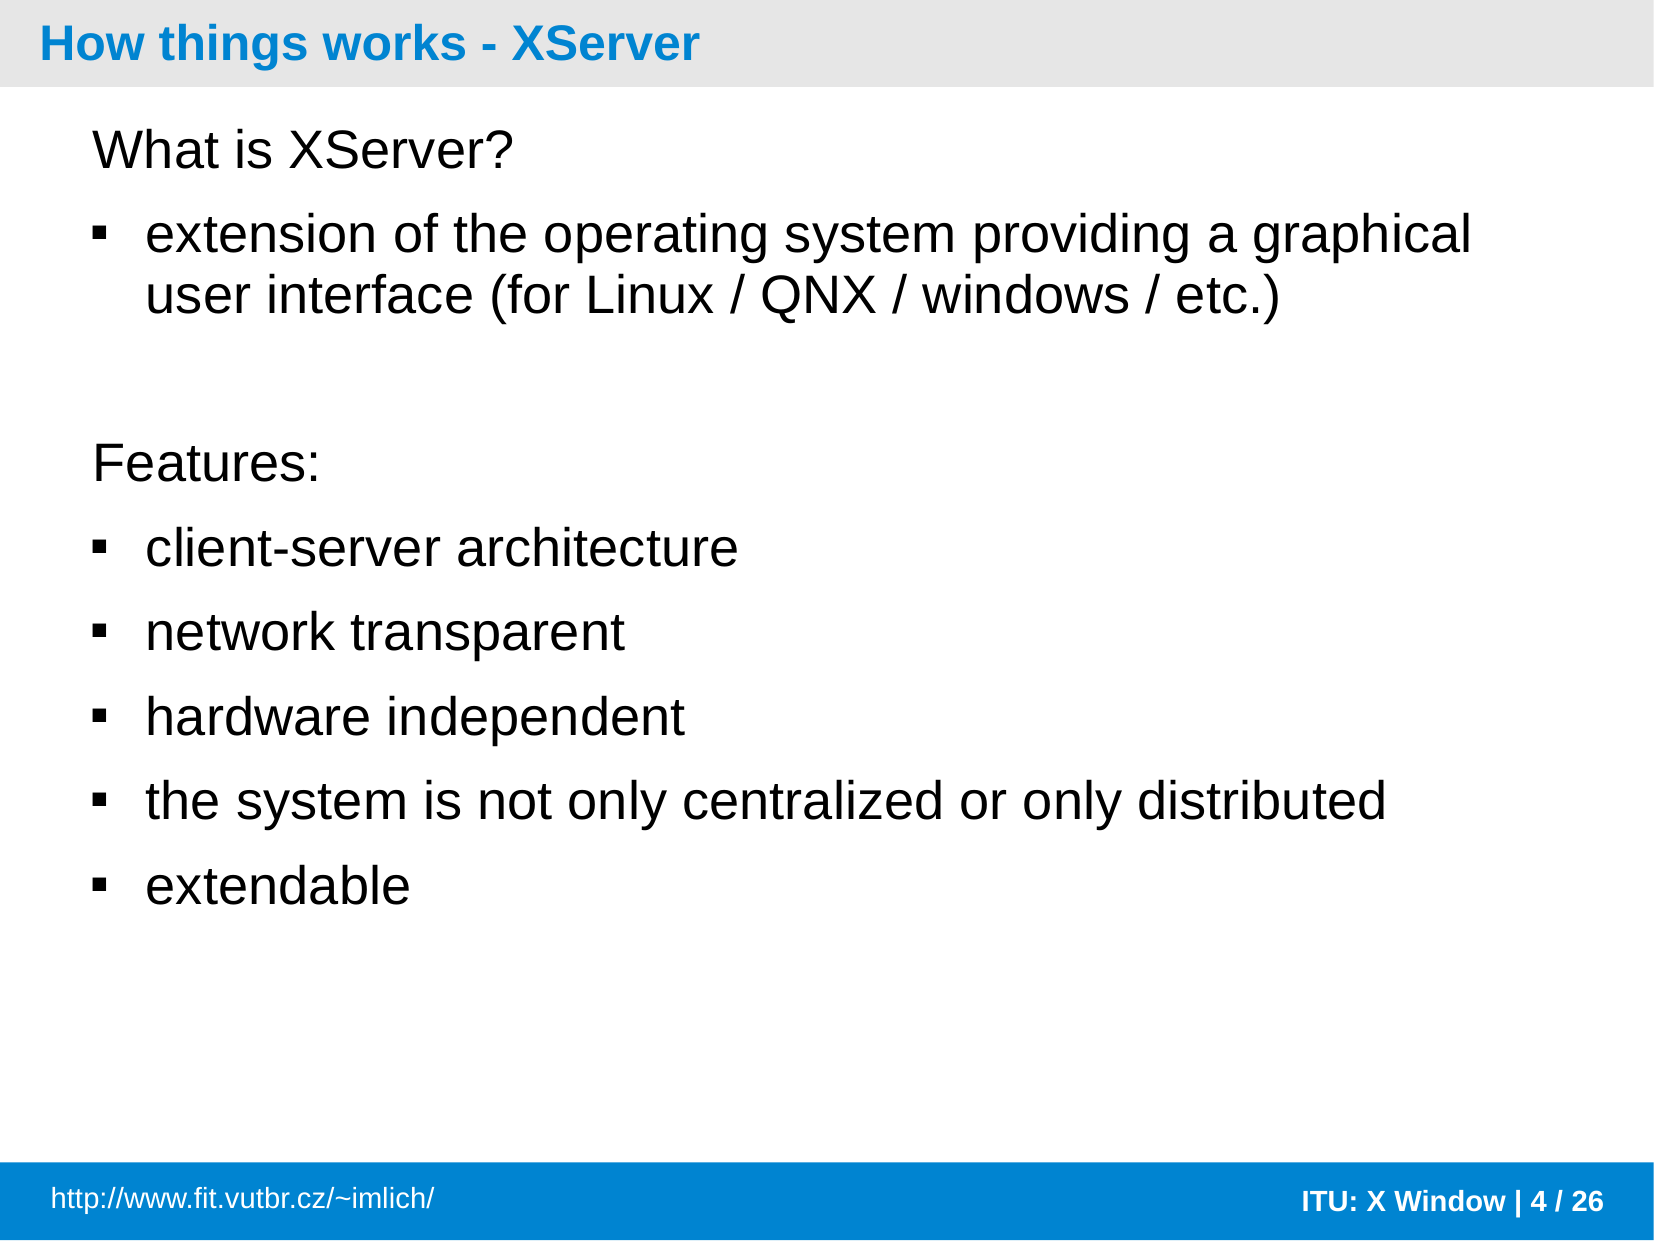

# How things works - XServer
What is XServer?
extension of the operating system providing a graphical user interface (for Linux / QNX / windows / etc.)
Features:
client-server architecture
network transparent
hardware independent
the system is not only centralized or only distributed
extendable